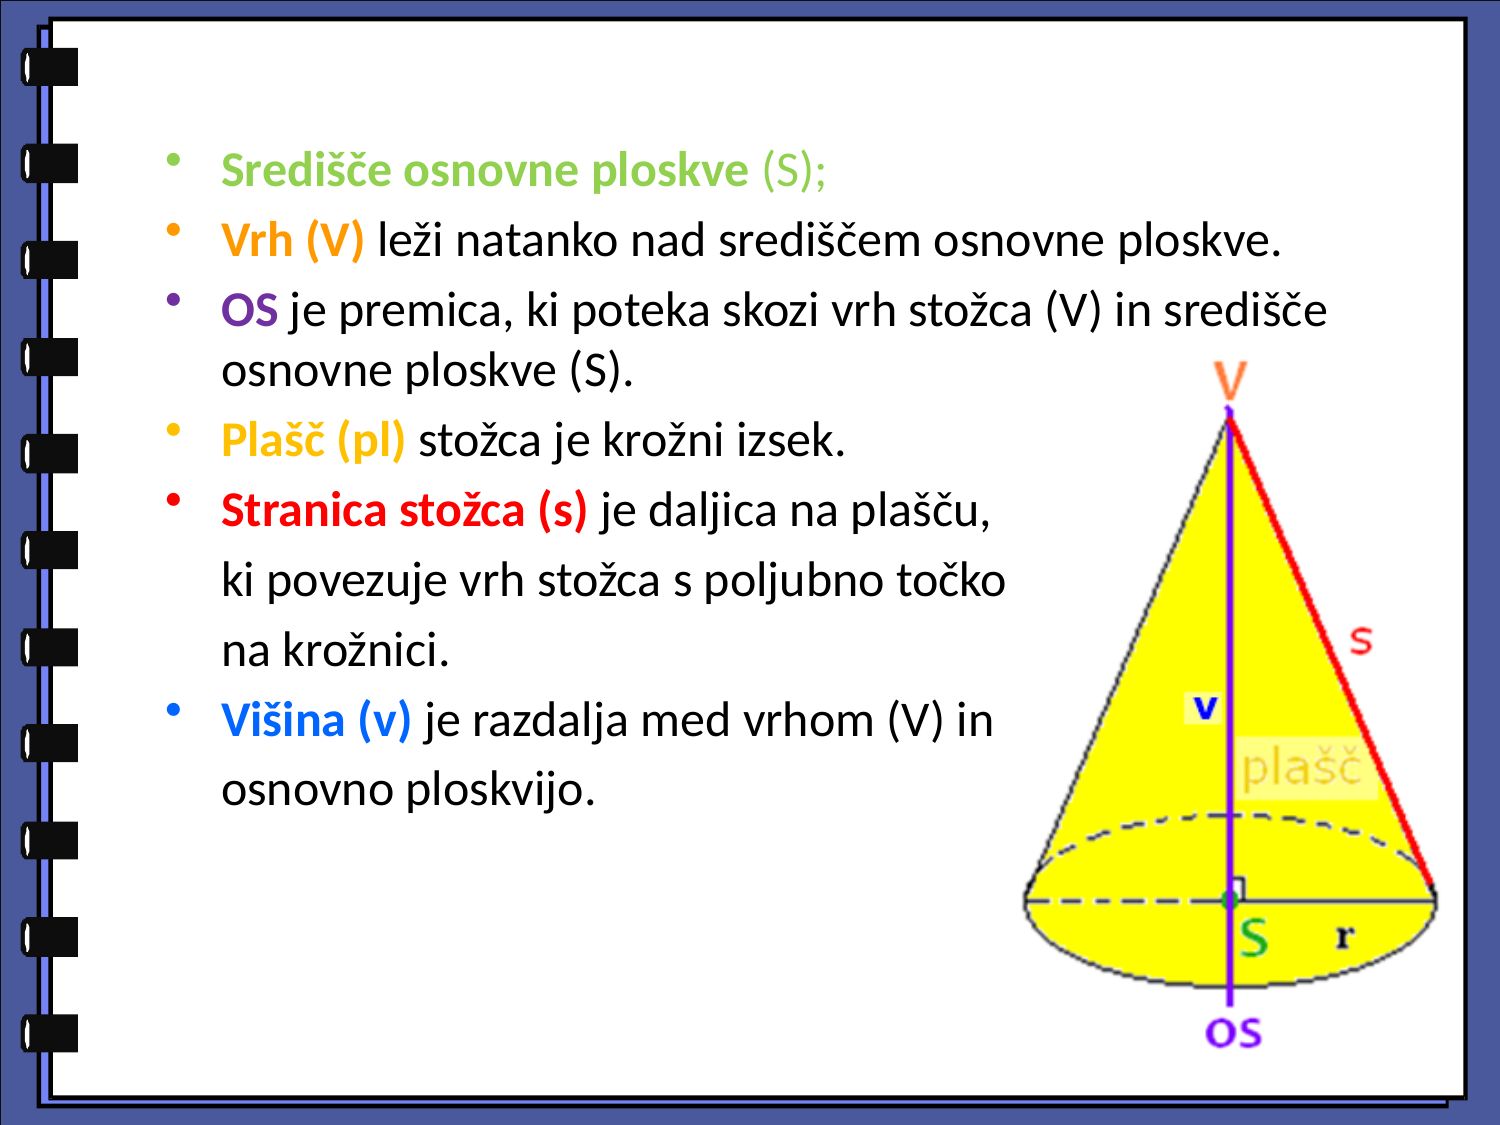

Središče osnovne ploskve (S);
Vrh (V) leži natanko nad središčem osnovne ploskve.
OS je premica, ki poteka skozi vrh stožca (V) in središče osnovne ploskve (S).
Plašč (pl) stožca je krožni izsek.
Stranica stožca (s) je daljica na plašču,
 ki povezuje vrh stožca s poljubno točko
 na krožnici.
Višina (v) je razdalja med vrhom (V) in
 osnovno ploskvijo.
#